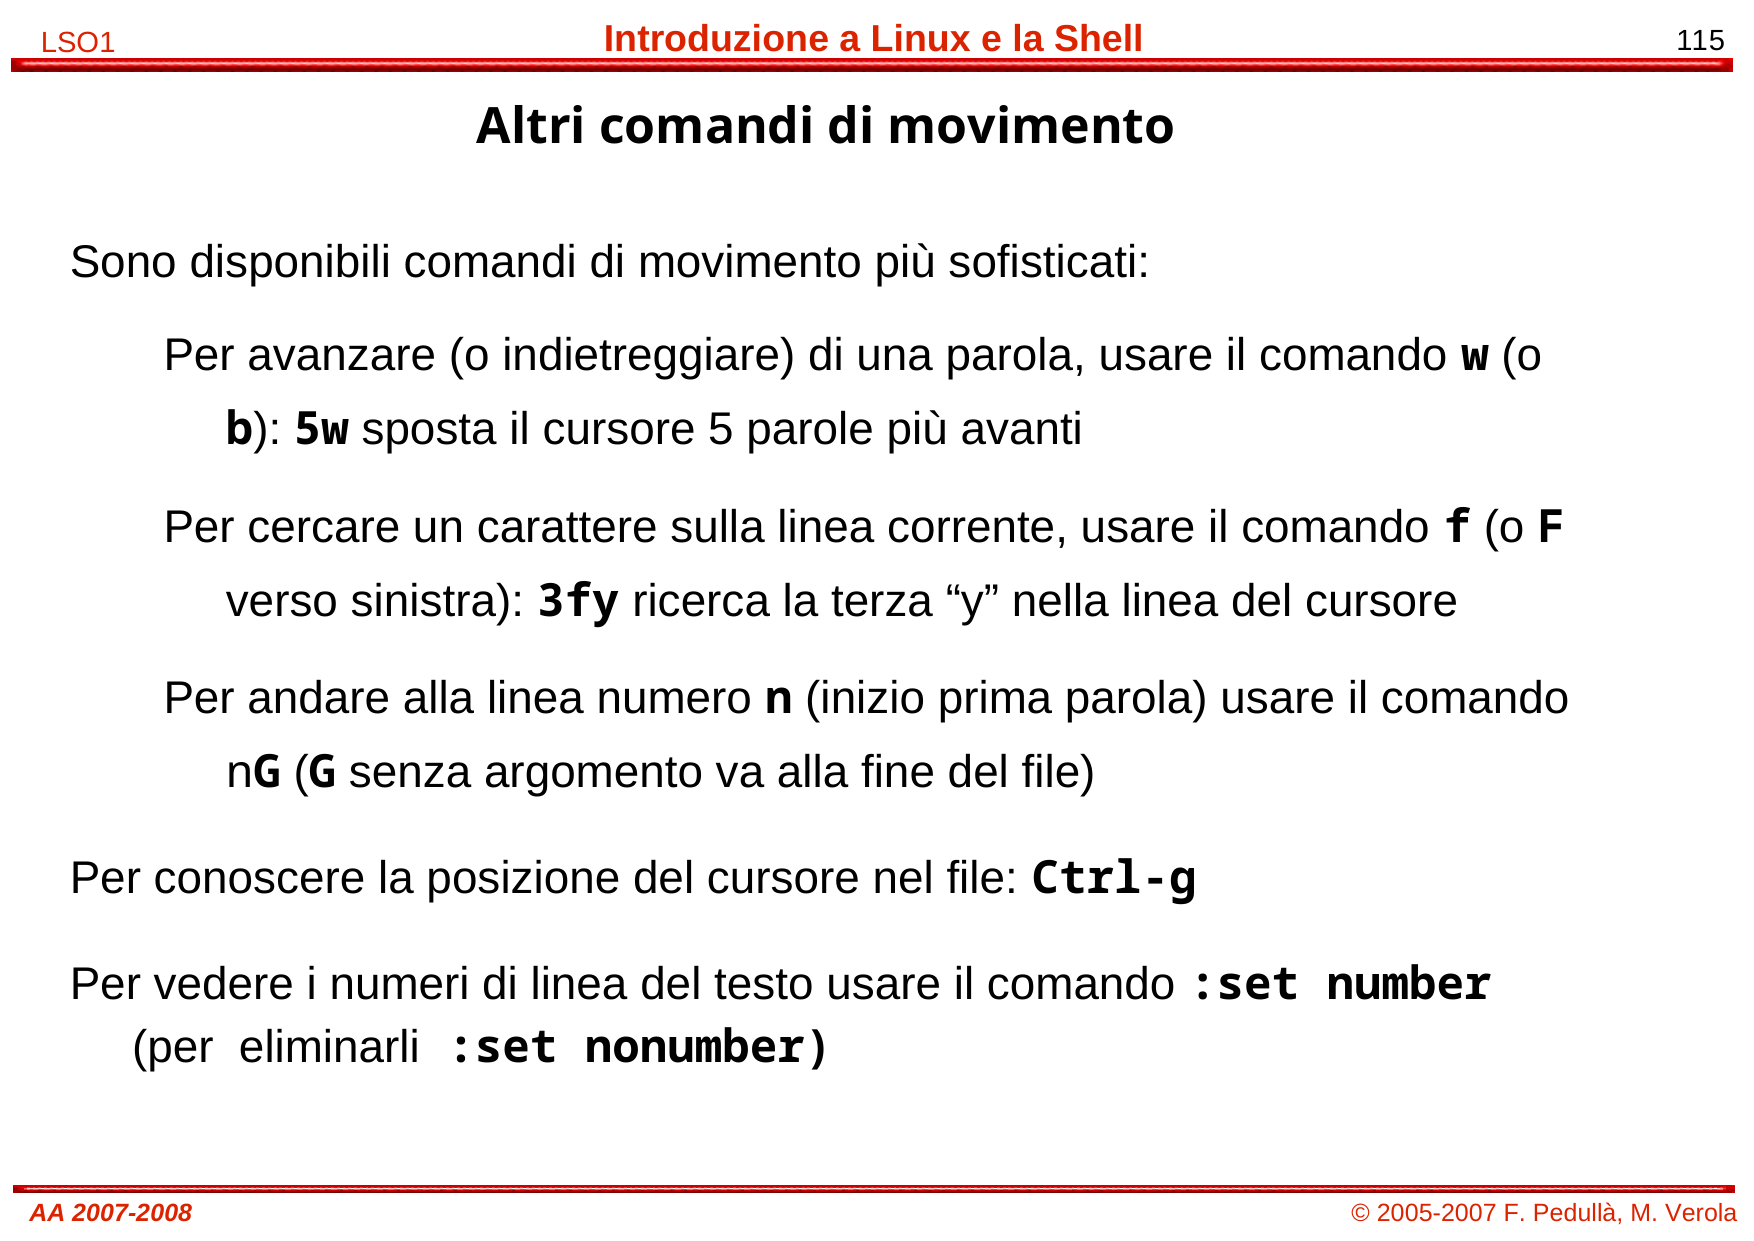

# Altri comandi di movimento
Sono disponibili comandi di movimento più sofisticati:
Per avanzare (o indietreggiare) di una parola, usare il comando w (o b): 5w sposta il cursore 5 parole più avanti
Per cercare un carattere sulla linea corrente, usare il comando f (o F verso sinistra): 3fy ricerca la terza “y” nella linea del cursore
Per andare alla linea numero n (inizio prima parola) usare il comando nG (G senza argomento va alla fine del file)
Per conoscere la posizione del cursore nel file: Ctrl-g
Per vedere i numeri di linea del testo usare il comando :set number (per eliminarli :set nonumber)